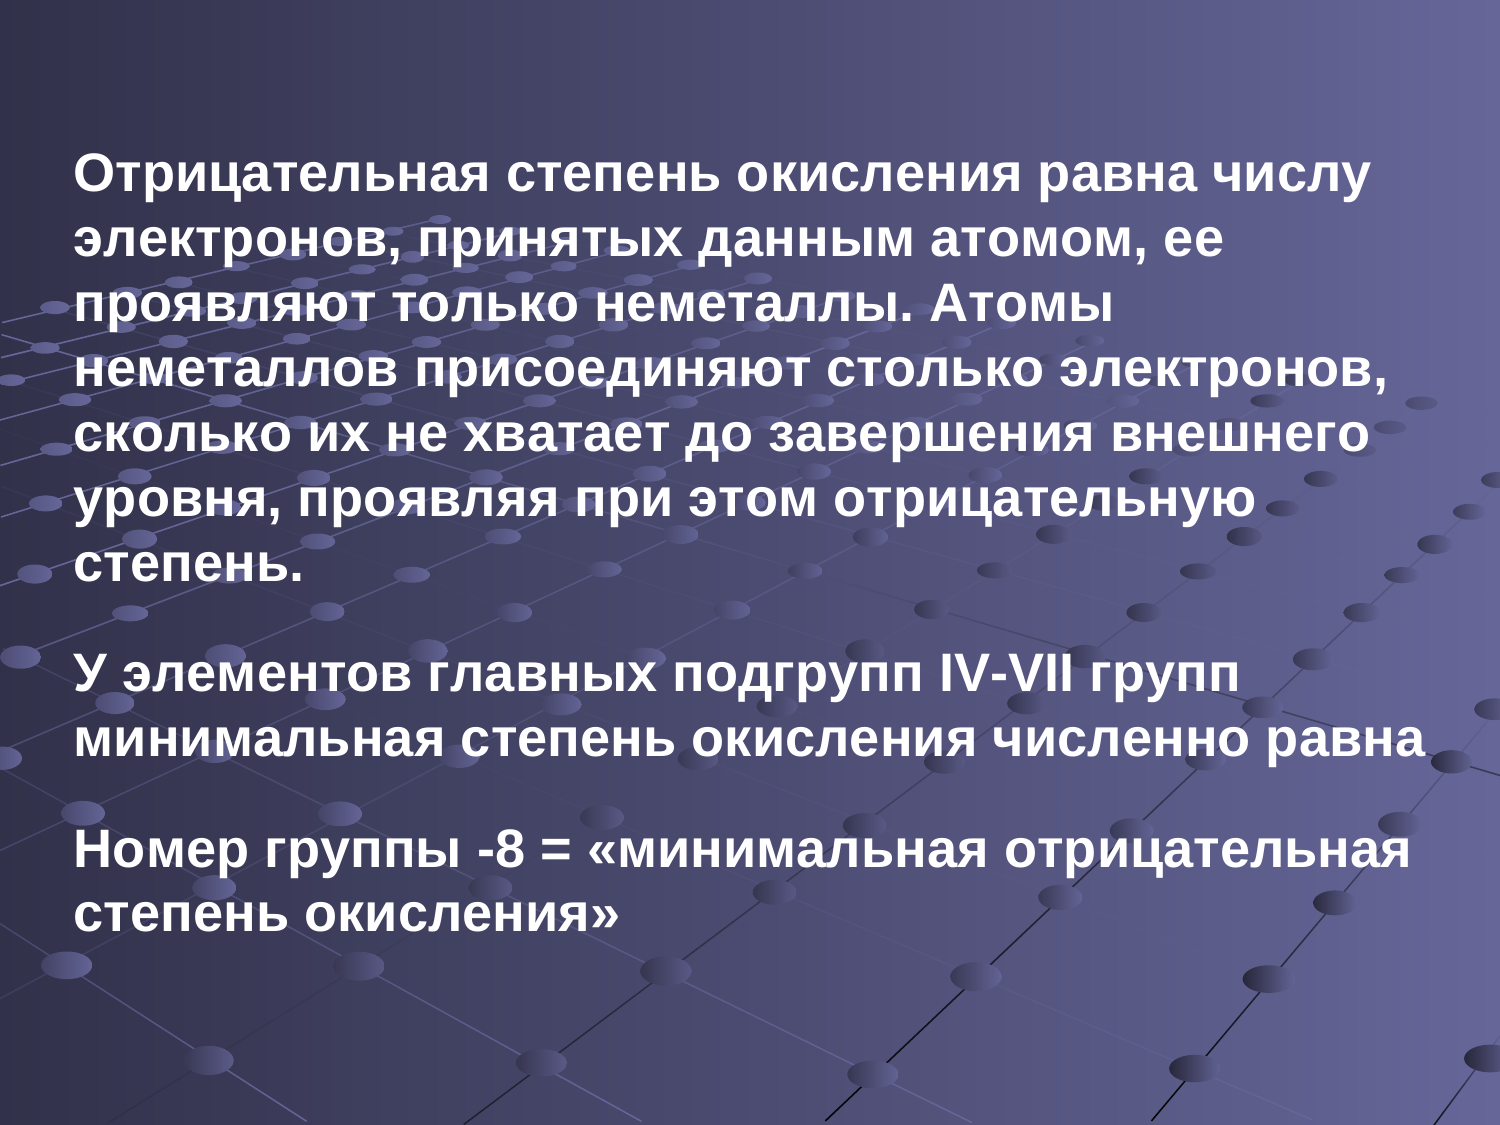

Отрицательная степень окисления равна числу электронов, принятых данным атомом, ее проявляют только неметаллы. Атомы неметаллов присоединяют столько электронов, сколько их не хватает до завершения внешнего уровня, проявляя при этом отрицательную степень.
У элементов главных подгрупп IV-VII групп минимальная степень окисления численно равна
Номер группы -8 = «минимальная отрицательная степень окисления»